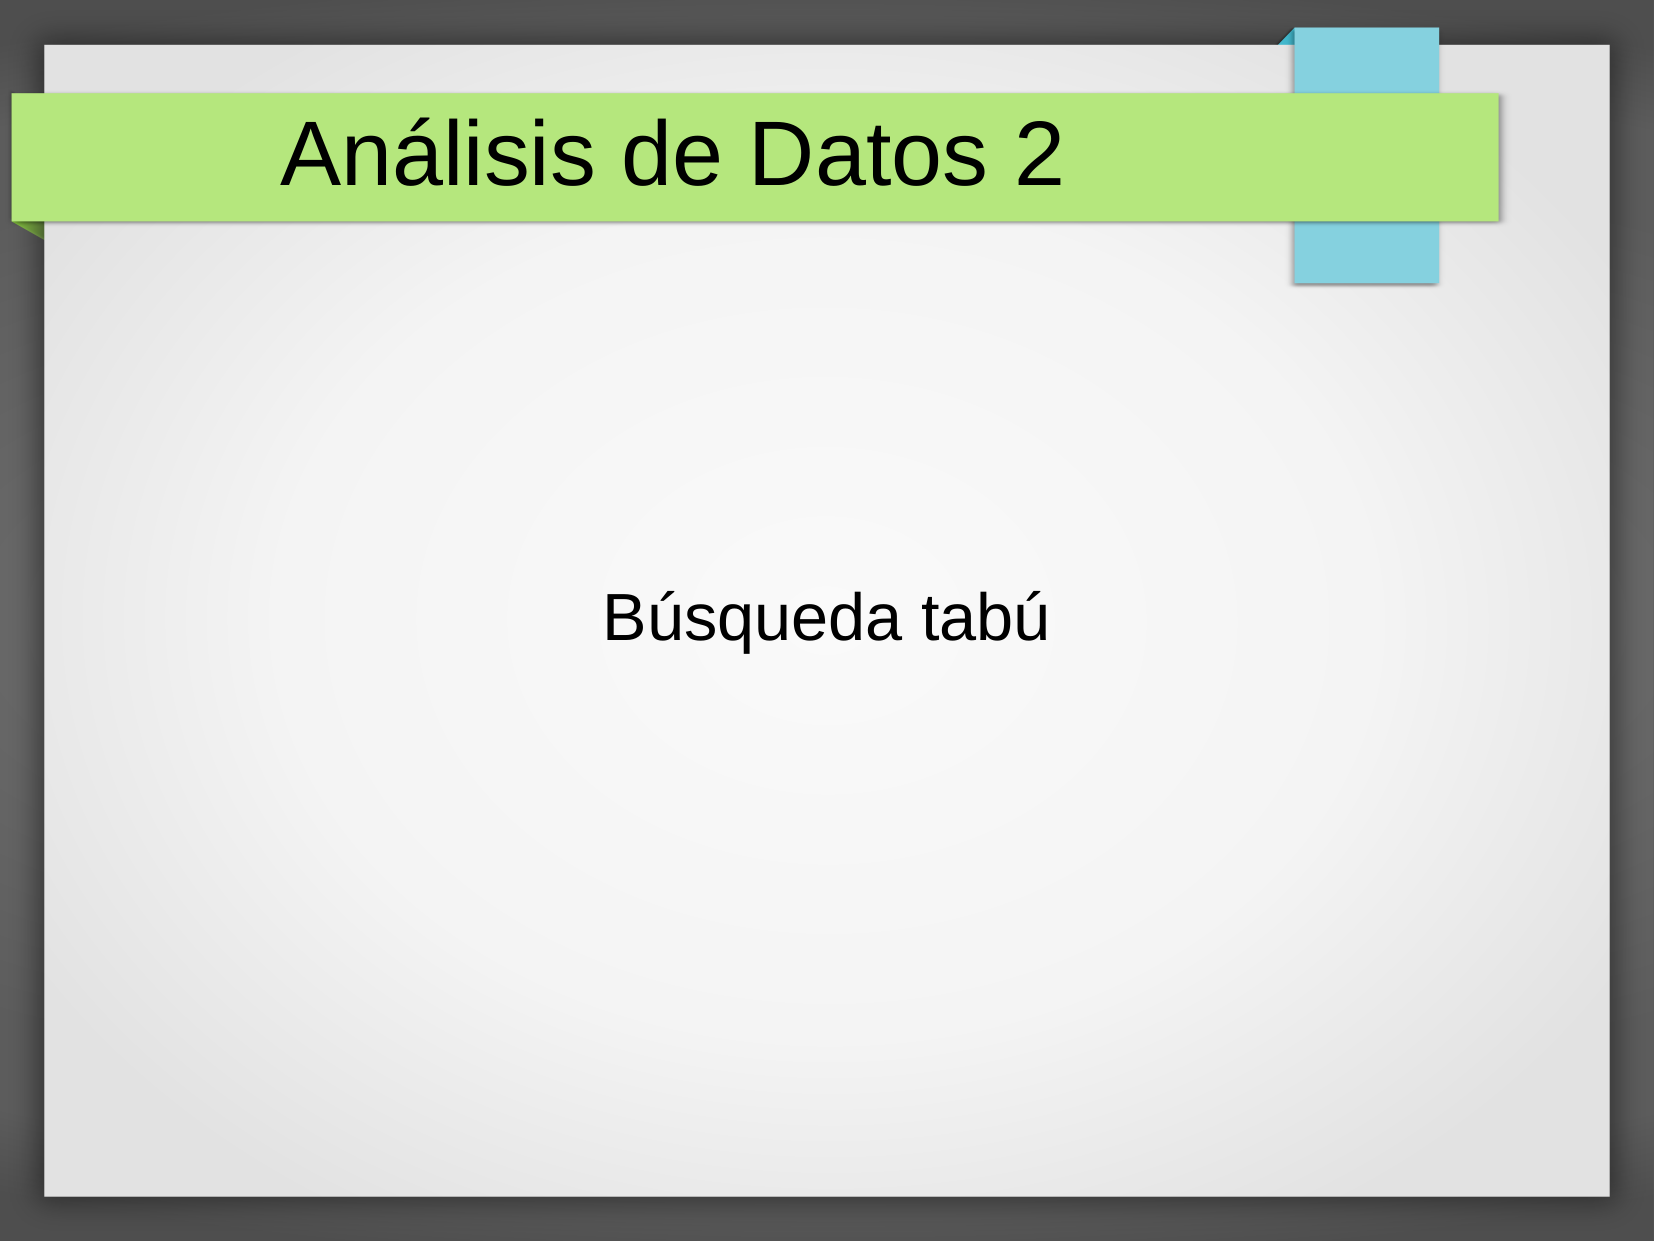

# Análisis de Datos 2
Búsqueda tabú